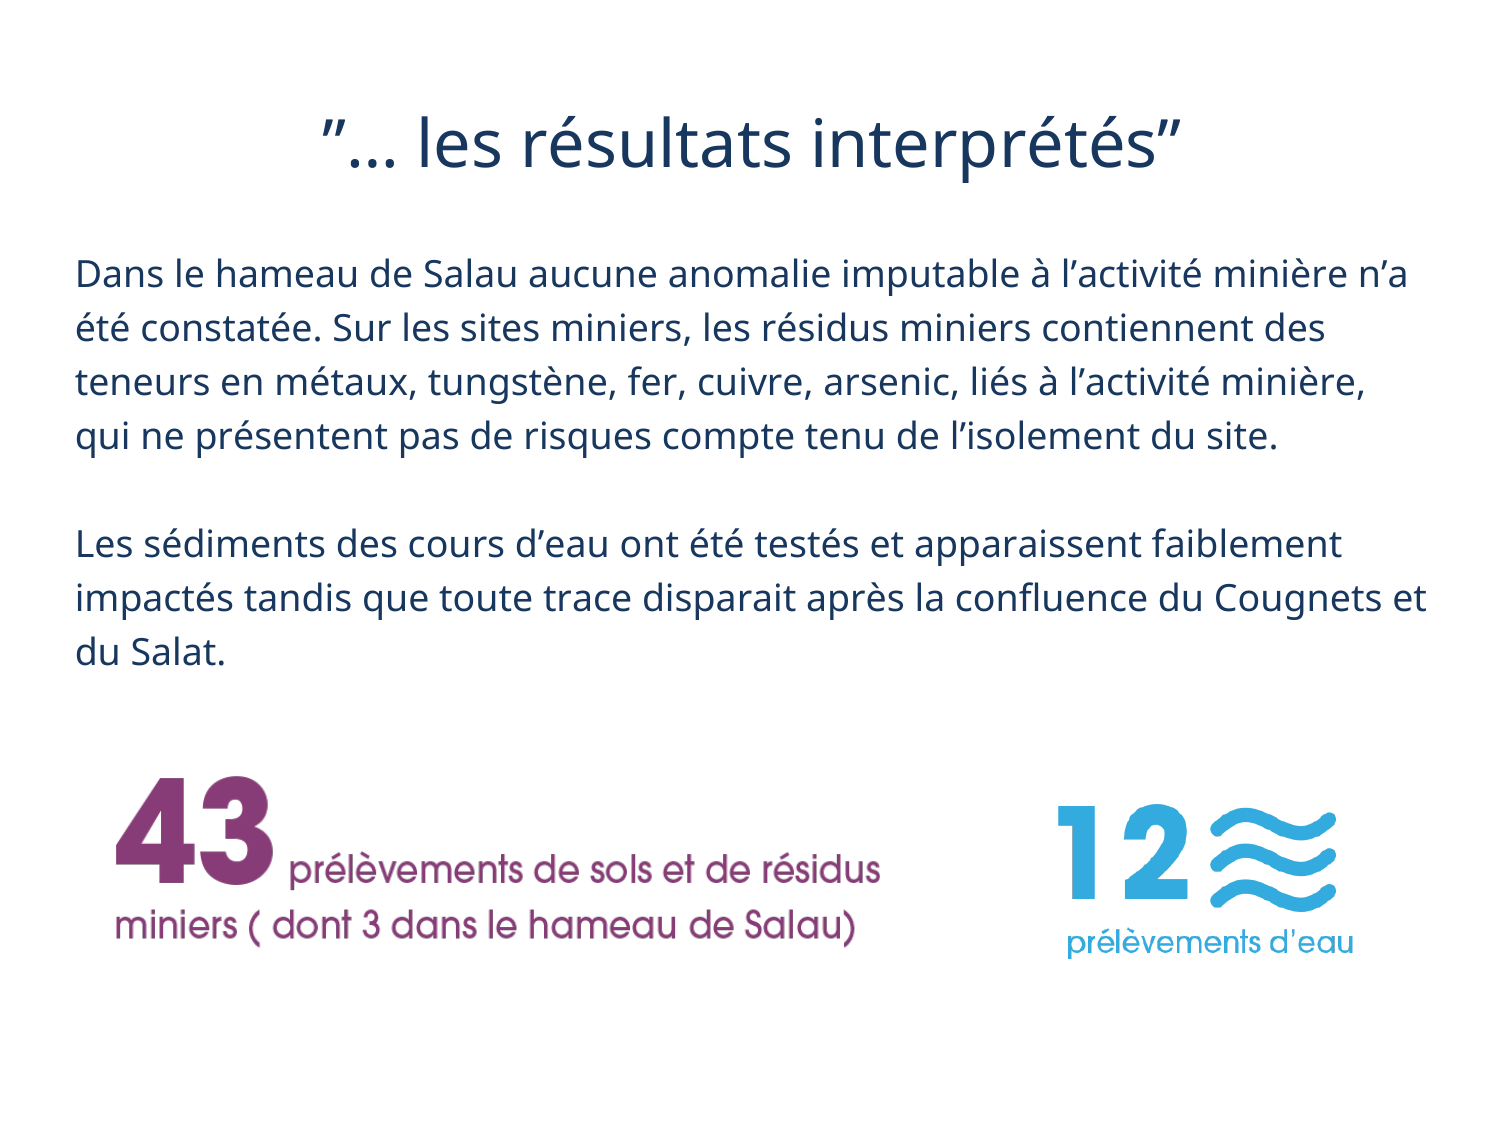

”… les résultats interprétés”
Dans le hameau de Salau aucune anomalie imputable à l’activité minière n’a été constatée. Sur les sites miniers, les résidus miniers contiennent des teneurs en métaux, tungstène, fer, cuivre, arsenic, liés à l’activité minière, qui ne présentent pas de risques compte tenu de l’isolement du site.
Les sédiments des cours d’eau ont été testés et apparaissent faiblement impactés tandis que toute trace disparait après la confluence du Cougnets et du Salat.